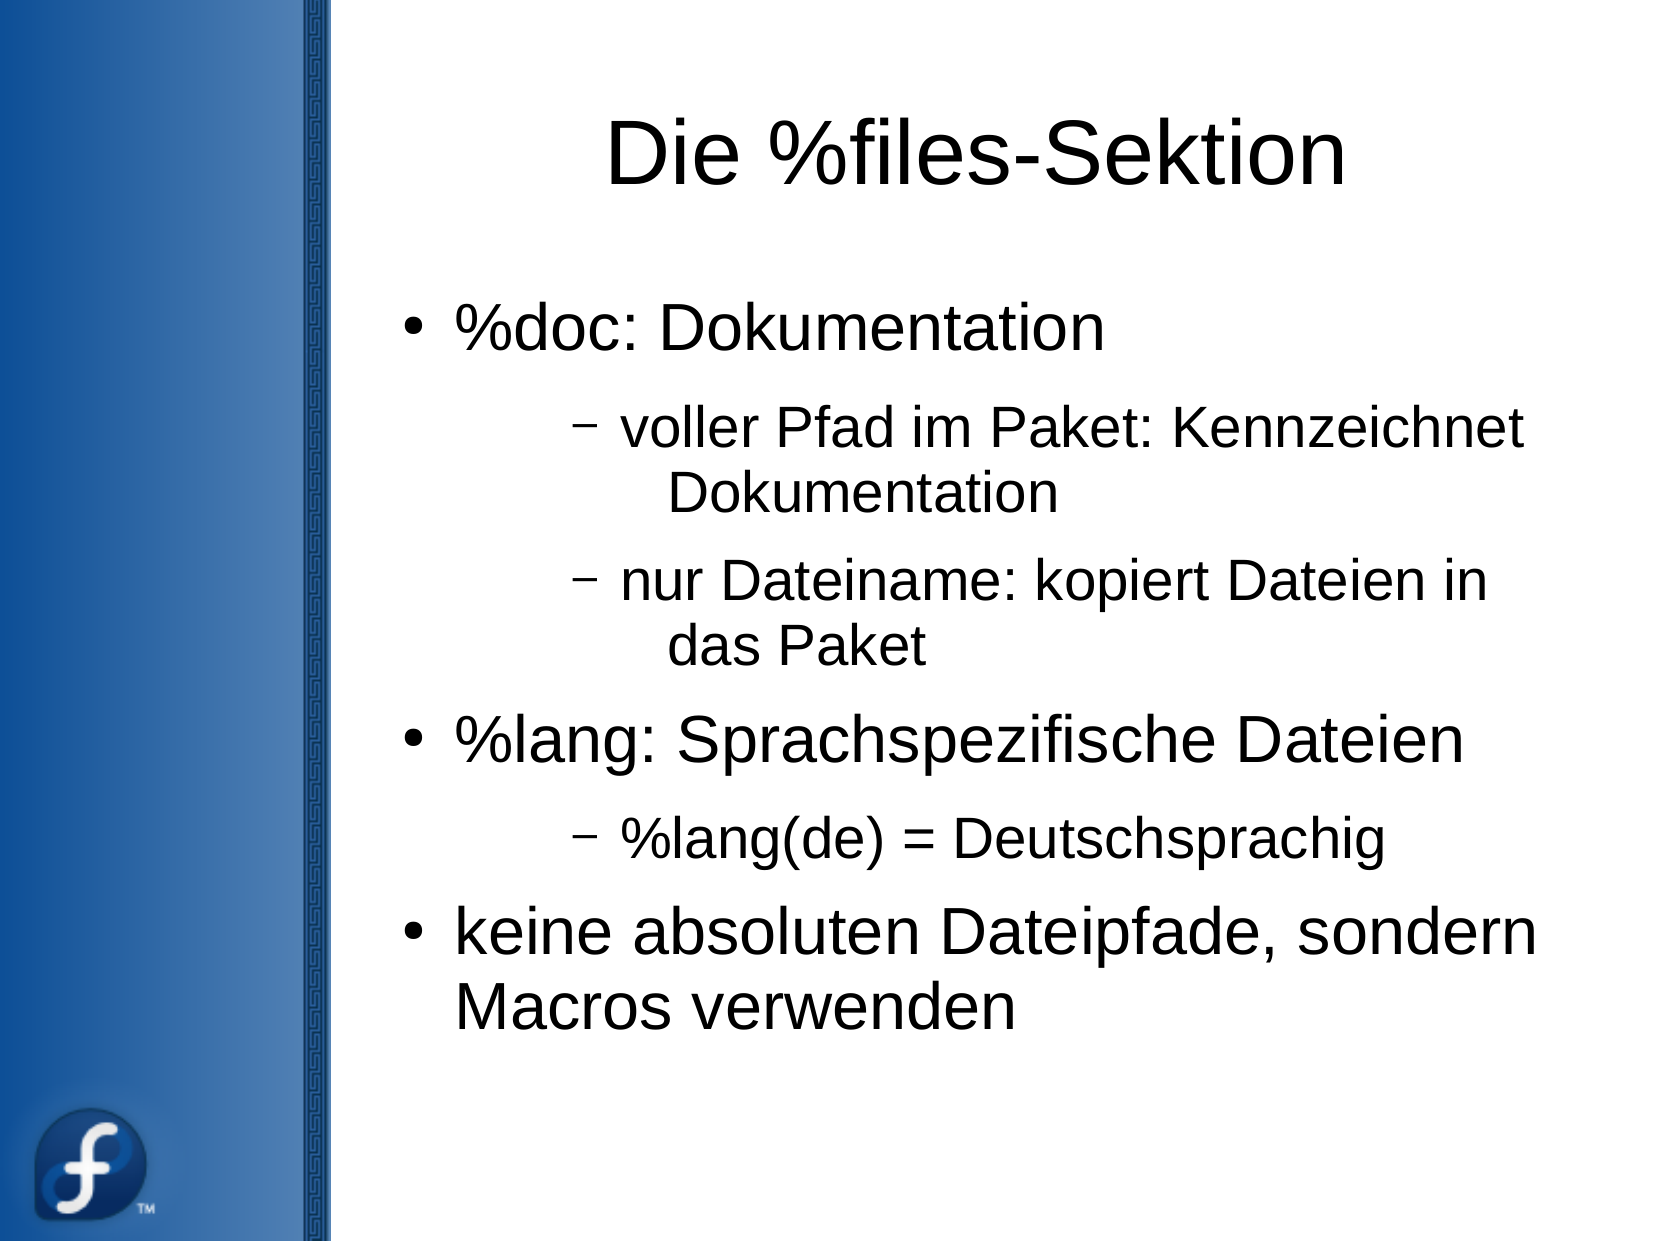

# Die %files-Sektion
%doc: Dokumentation
voller Pfad im Paket: Kennzeichnet Dokumentation
nur Dateiname: kopiert Dateien in das Paket
%lang: Sprachspezifische Dateien
%lang(de) = Deutschsprachig
keine absoluten Dateipfade, sondern Macros verwenden